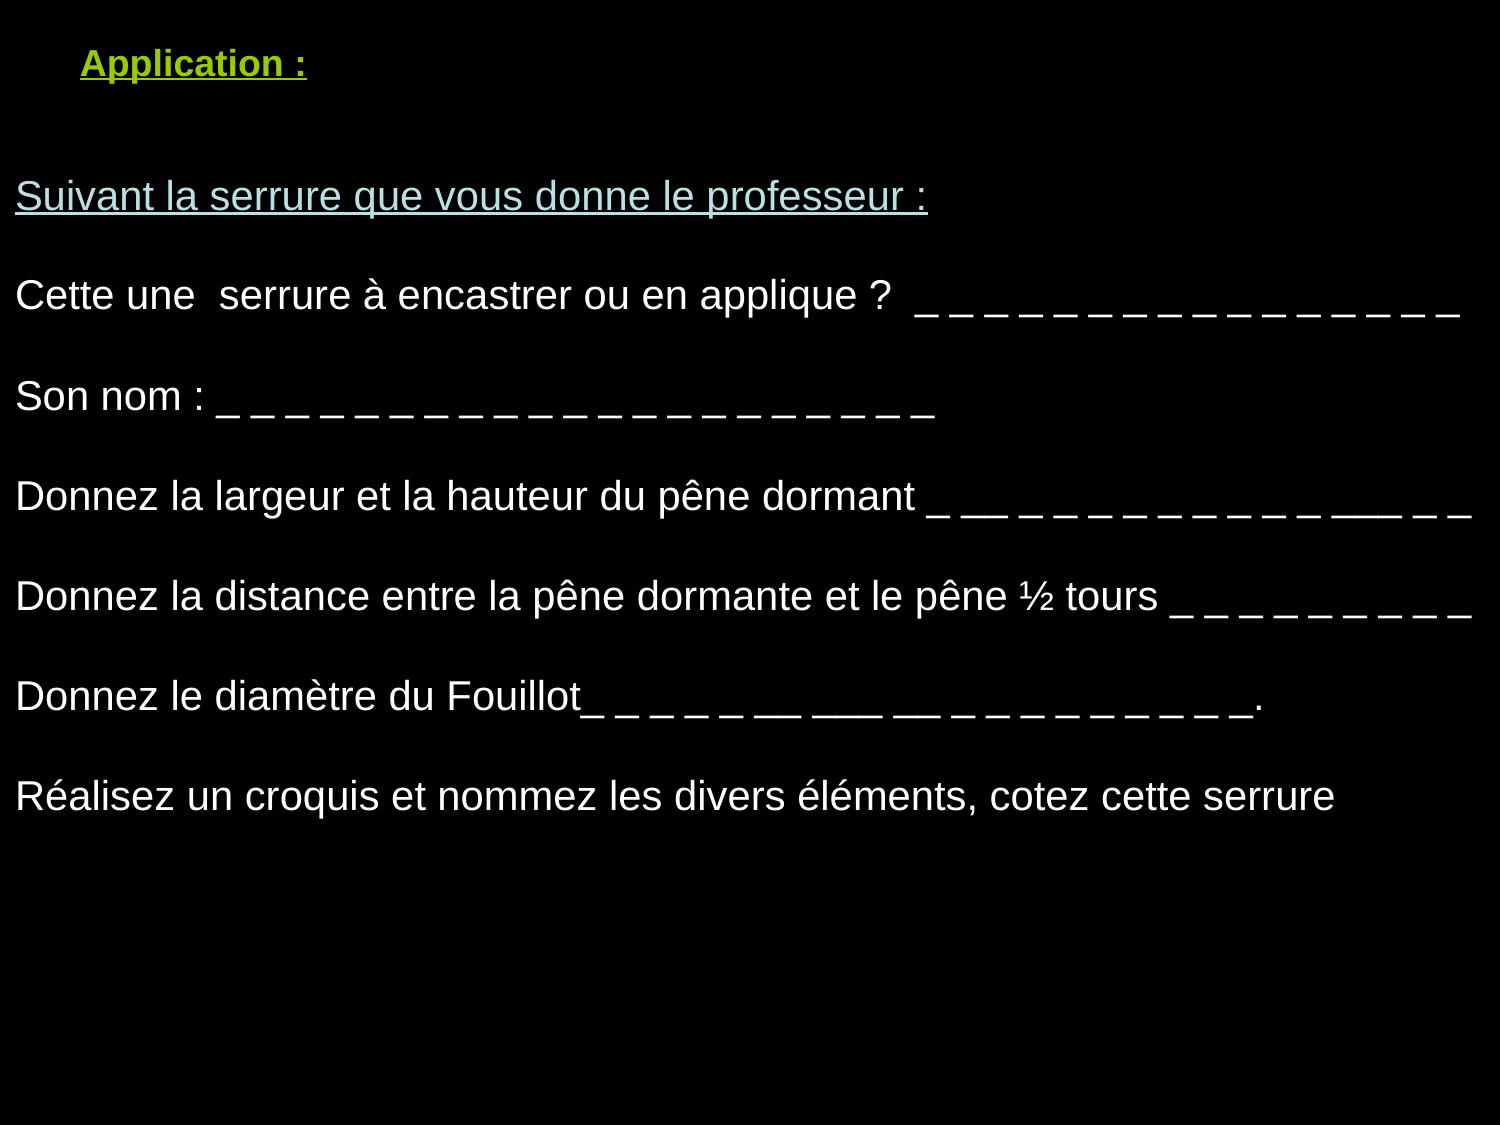

Application :
Suivant la serrure que vous donne le professeur :
Cette une serrure à encastrer ou en applique ? _ _ _ _ _ _ _ _ _ _ _ _ _ _ _ _
Son nom : _ _ _ _ _ _ _ _ _ _ _ _ _ _ _ _ _ _ _ _ _
Donnez la largeur et la hauteur du pêne dormant _ __ _ _ _ _ _ _ _ _ _ ___ _ _
Donnez la distance entre la pêne dormante et le pêne ½ tours _ _ _ _ _ _ _ _ _
Donnez le diamètre du Fouillot_ _ _ _ _ __ ___ __ _ _ _ _ _ _ _ _ _.
Réalisez un croquis et nommez les divers éléments, cotez cette serrure